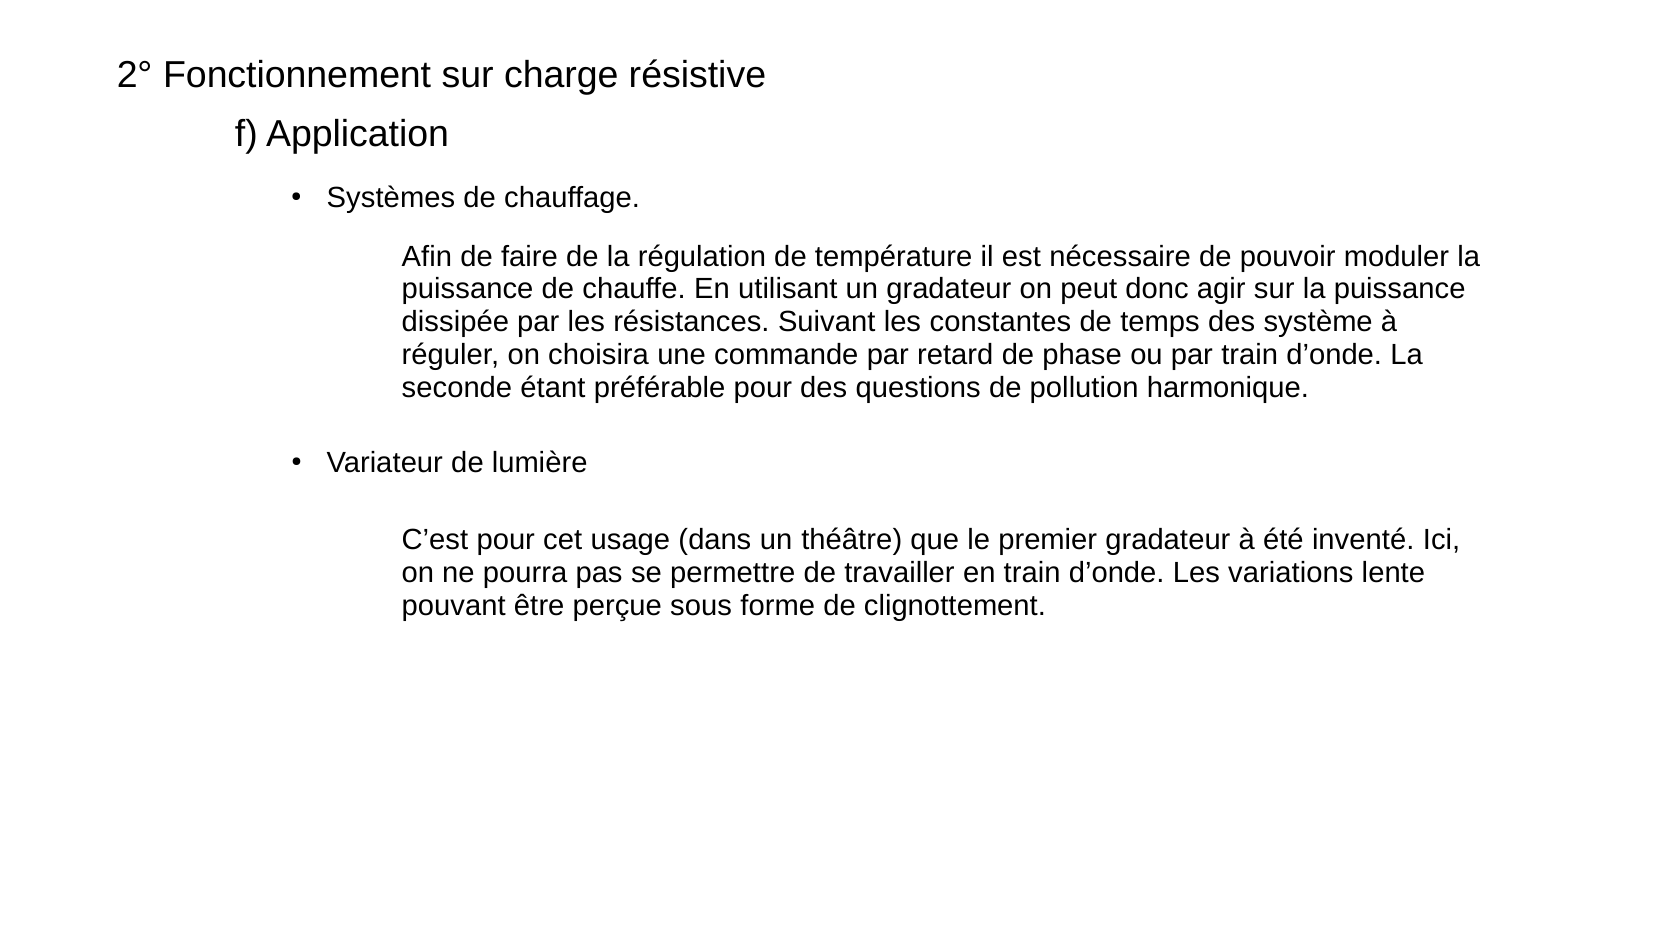

2° Fonctionnement sur charge résistive
f) Application
Systèmes de chauffage.
Afin de faire de la régulation de température il est nécessaire de pouvoir moduler la puissance de chauffe. En utilisant un gradateur on peut donc agir sur la puissance dissipée par les résistances. Suivant les constantes de temps des système à réguler, on choisira une commande par retard de phase ou par train d’onde. La seconde étant préférable pour des questions de pollution harmonique.
Variateur de lumière
C’est pour cet usage (dans un théâtre) que le premier gradateur à été inventé. Ici, on ne pourra pas se permettre de travailler en train d’onde. Les variations lente pouvant être perçue sous forme de clignottement.